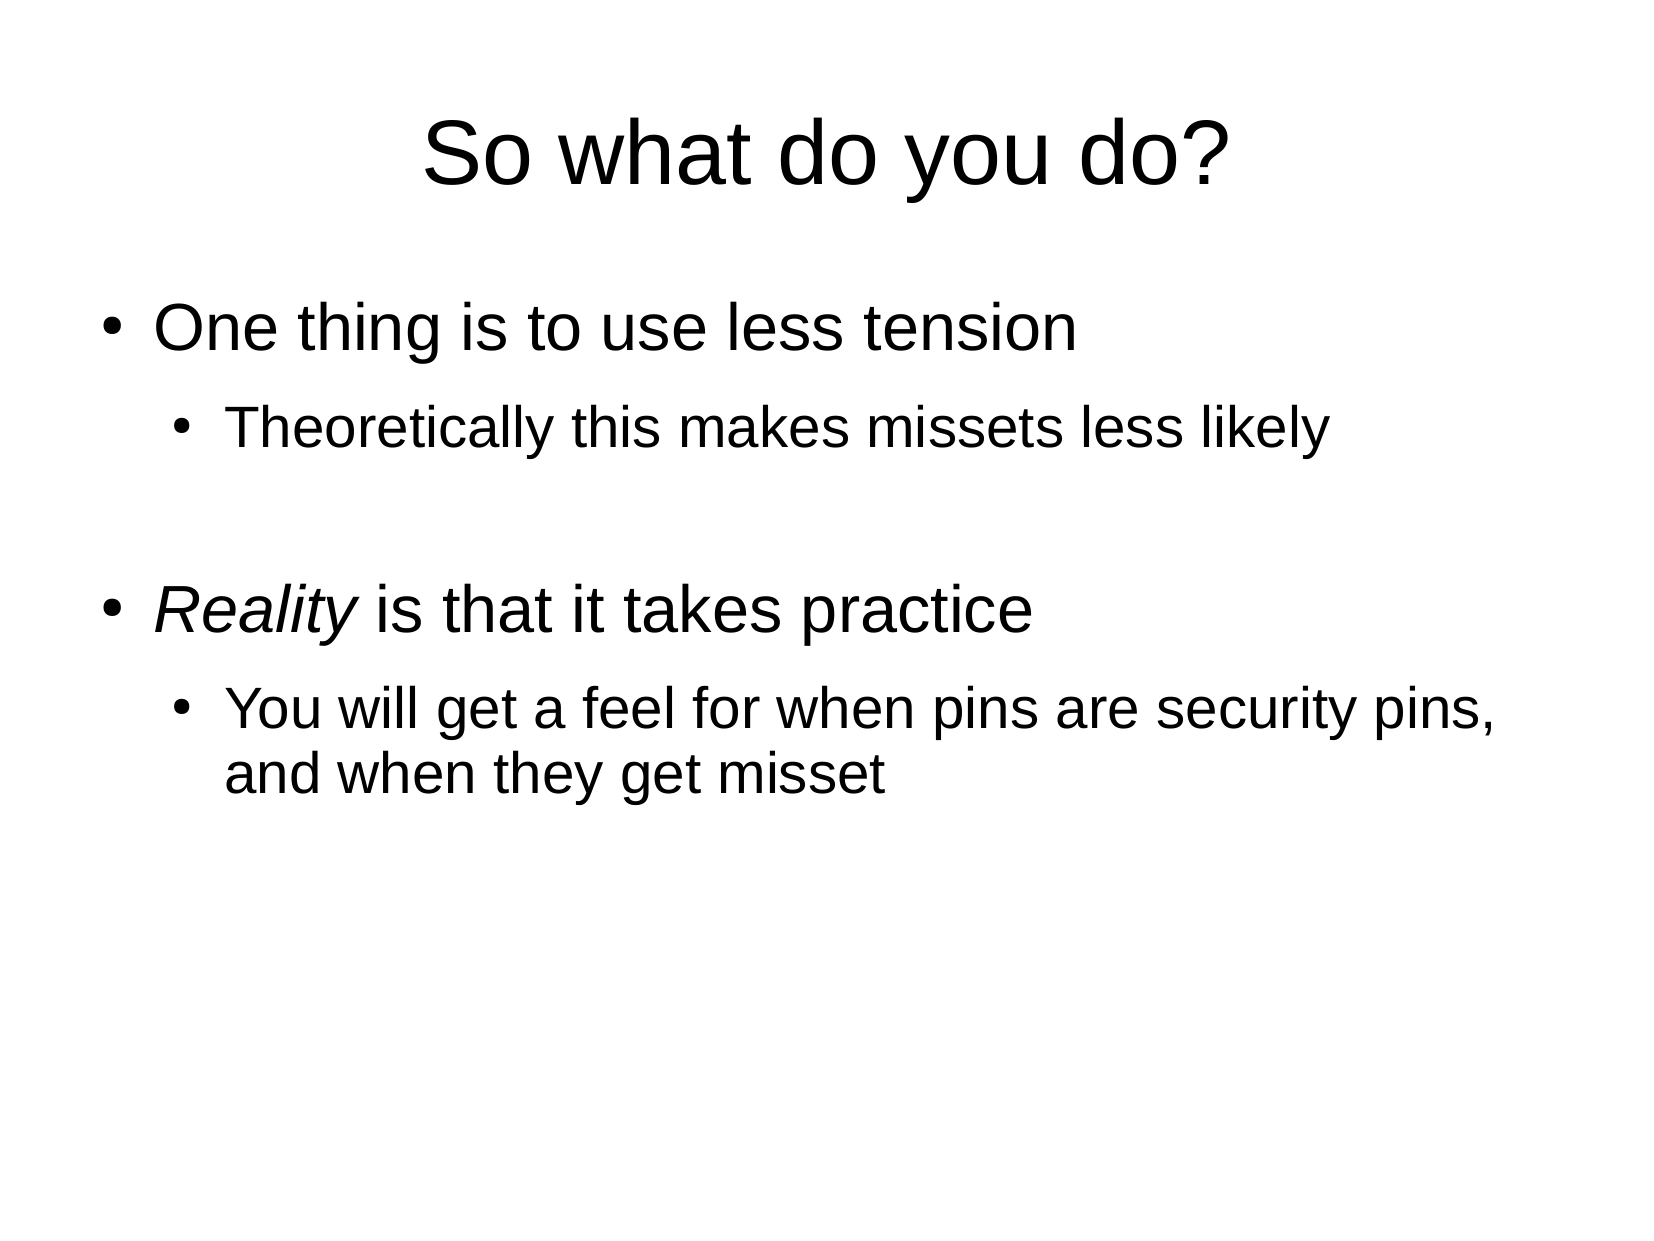

# So what do you do?
One thing is to use less tension
Theoretically this makes missets less likely
Reality is that it takes practice
You will get a feel for when pins are security pins, and when they get misset